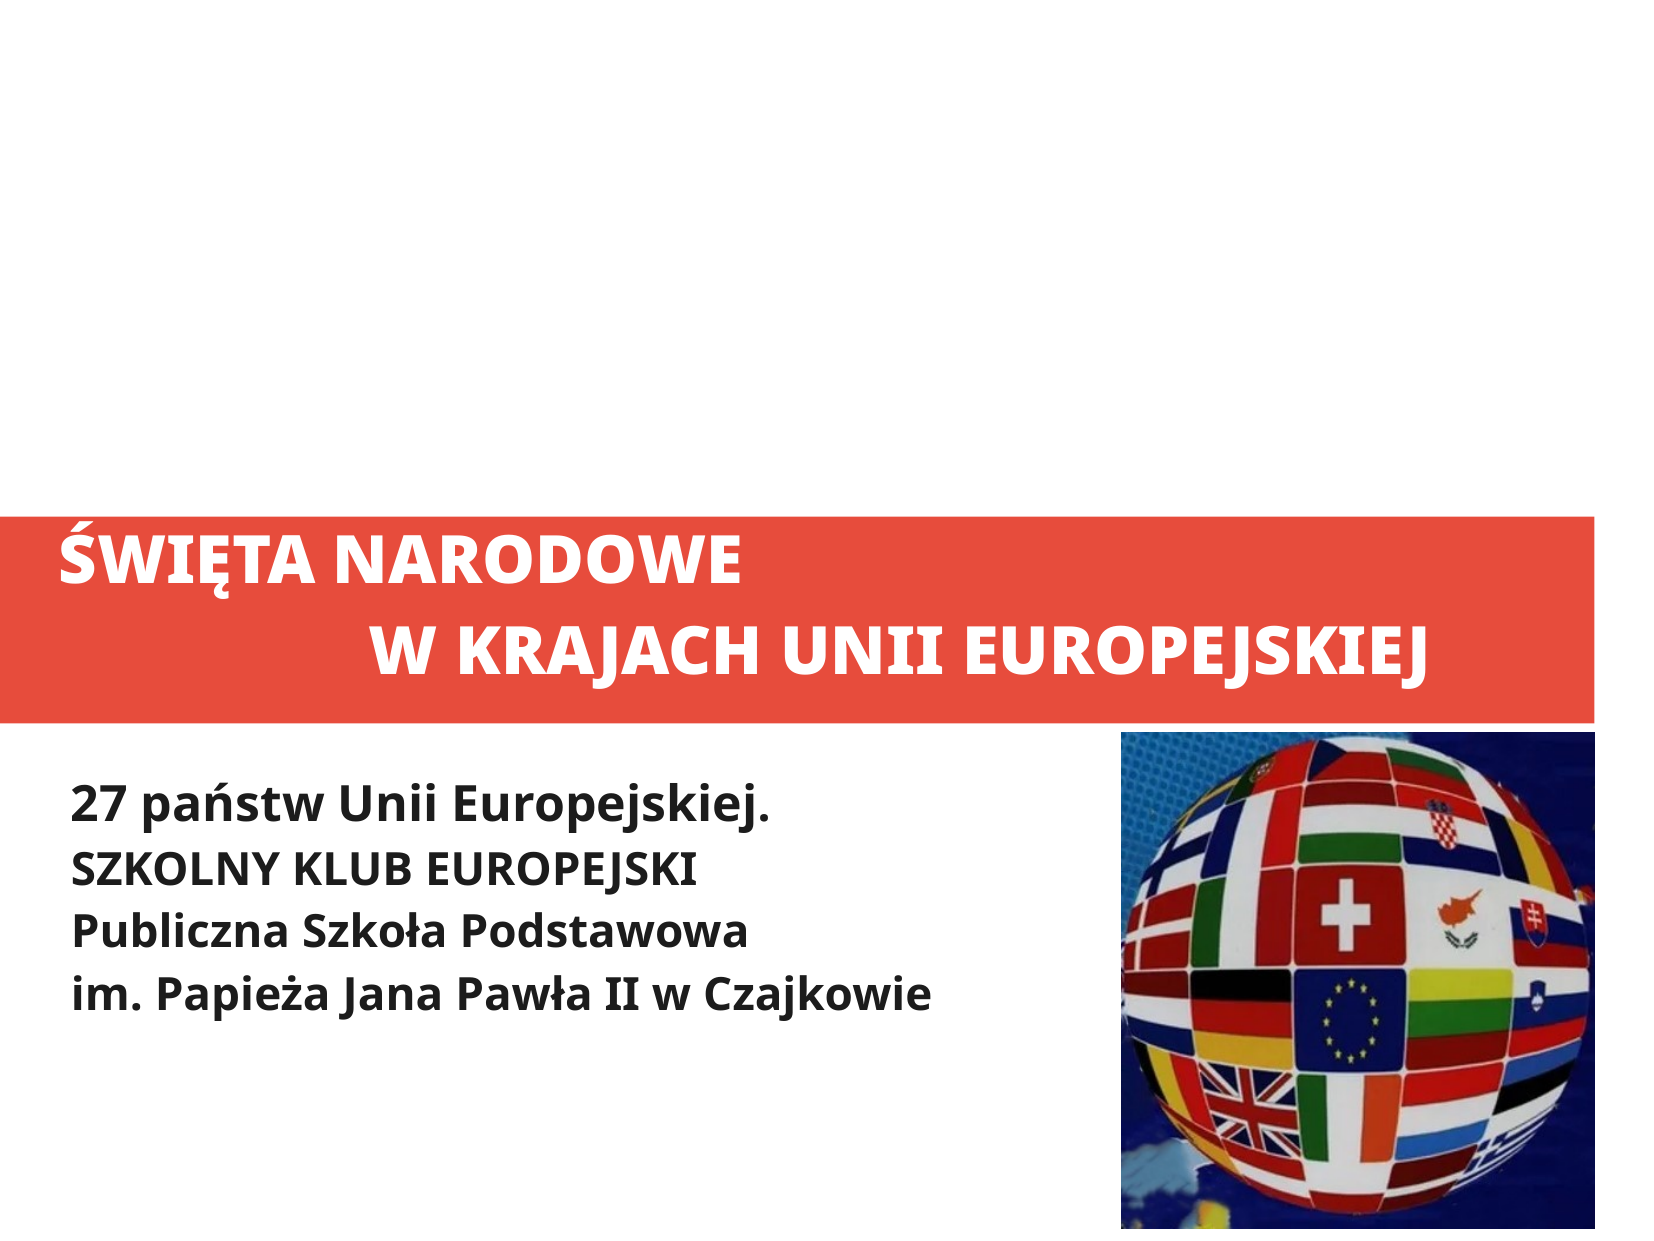

# ŚWIĘTA NARODOWE W KRAJACH UNII EUROPEJSKIEJ
27 państw Unii Europejskiej.
SZKOLNY KLUB EUROPEJSKI
Publiczna Szkoła Podstawowa
im. Papieża Jana Pawła II w Czajkowie